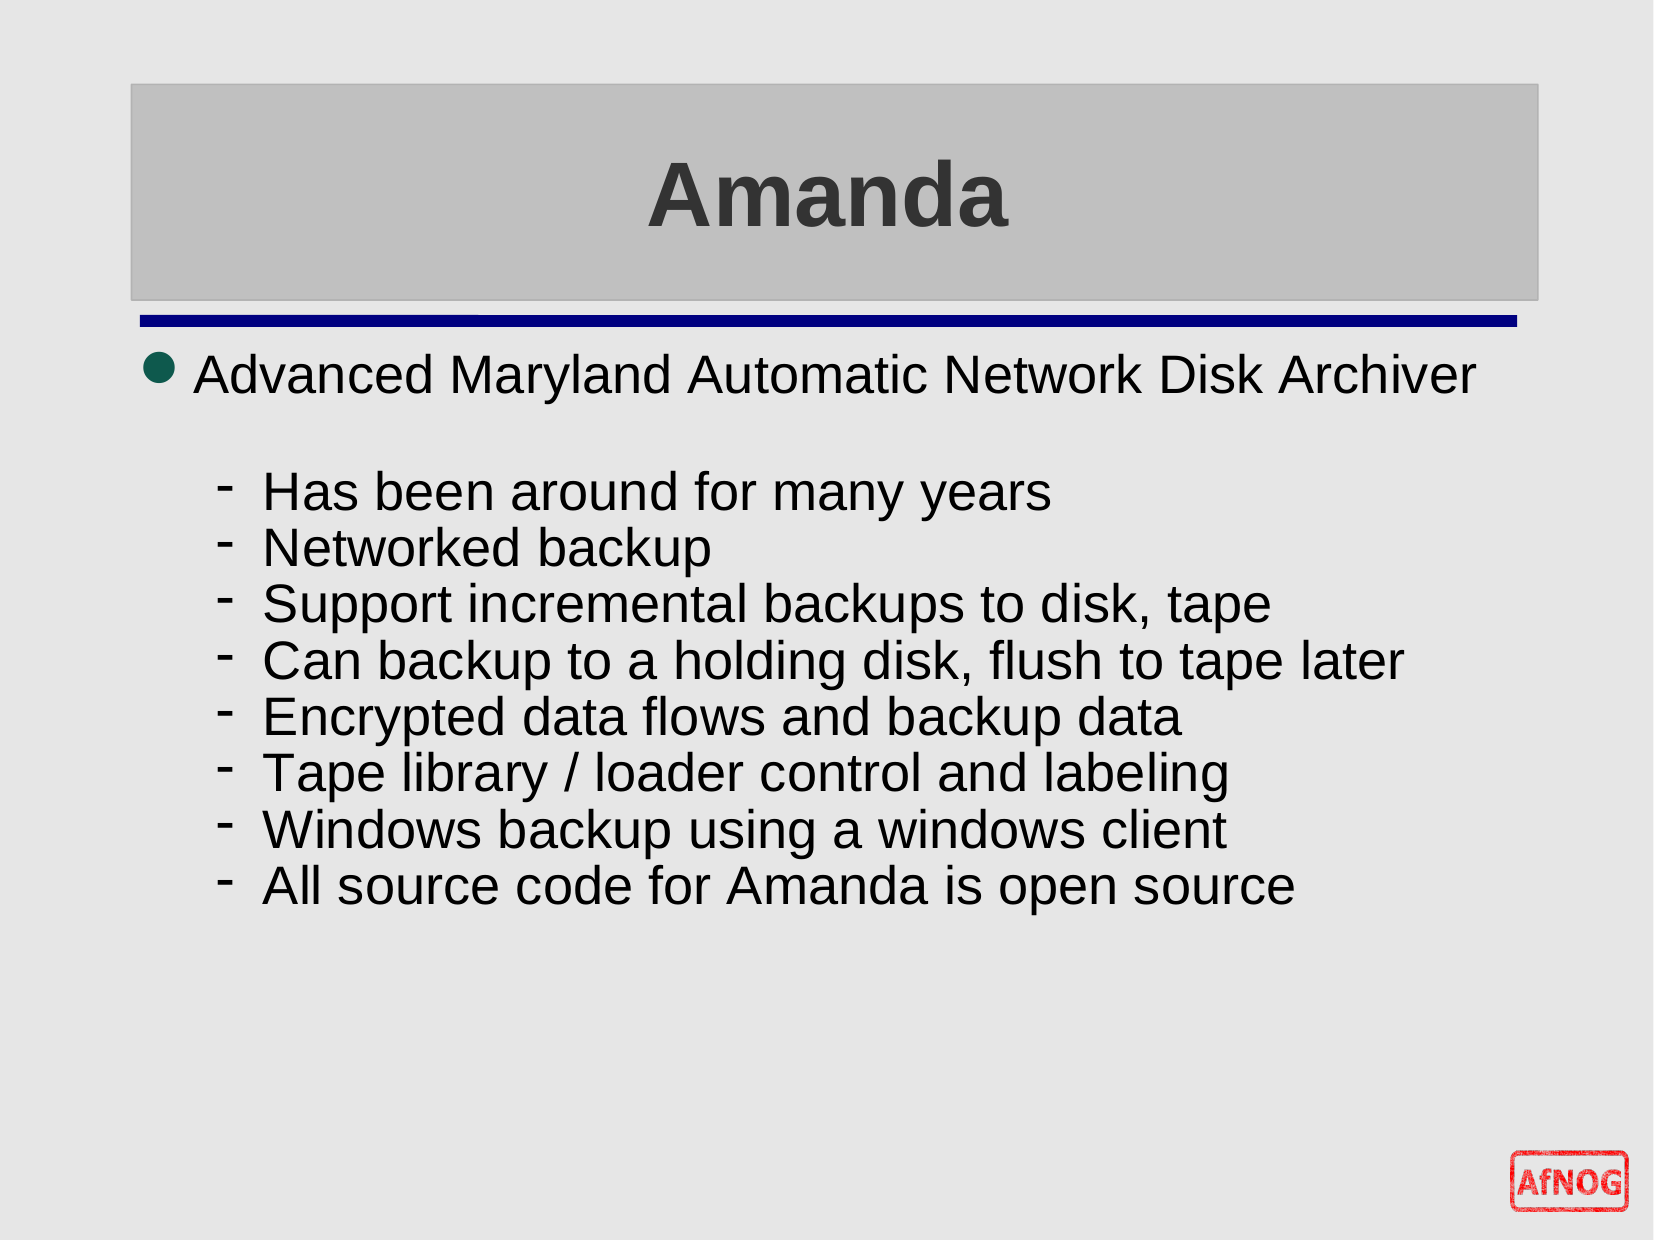

Amanda
Advanced Maryland Automatic Network Disk Archiver
Has been around for many years
Networked backup
Support incremental backups to disk, tape
Can backup to a holding disk, flush to tape later
Encrypted data flows and backup data
Tape library / loader control and labeling
Windows backup using a windows client
All source code for Amanda is open source